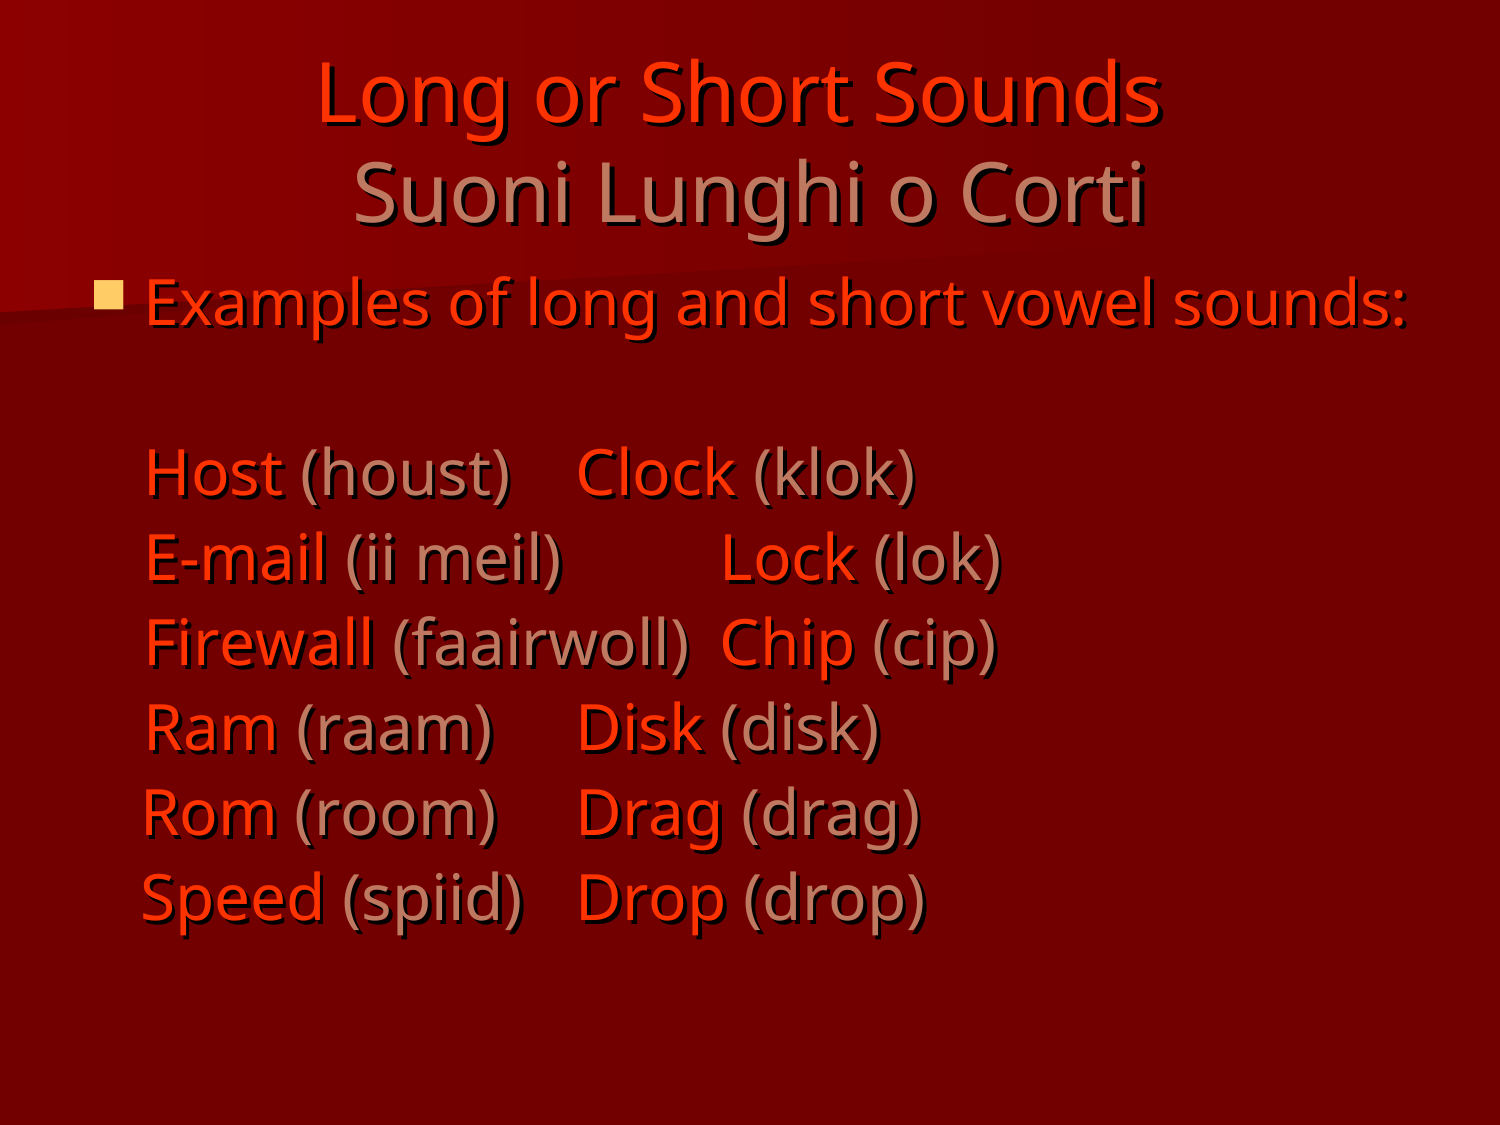

# Long or Short Sounds Suoni Lunghi o Corti
Examples of long and short vowel sounds:
	Host (houst) 				Clock (klok)
	E-mail (ii meil) 			Lock (lok)
	Firewall (faairwoll)			Chip (cip)
	Ram (raam)				Disk (disk)
 Rom (room)				Drag (drag)
 Speed (spiid)			Drop (drop)